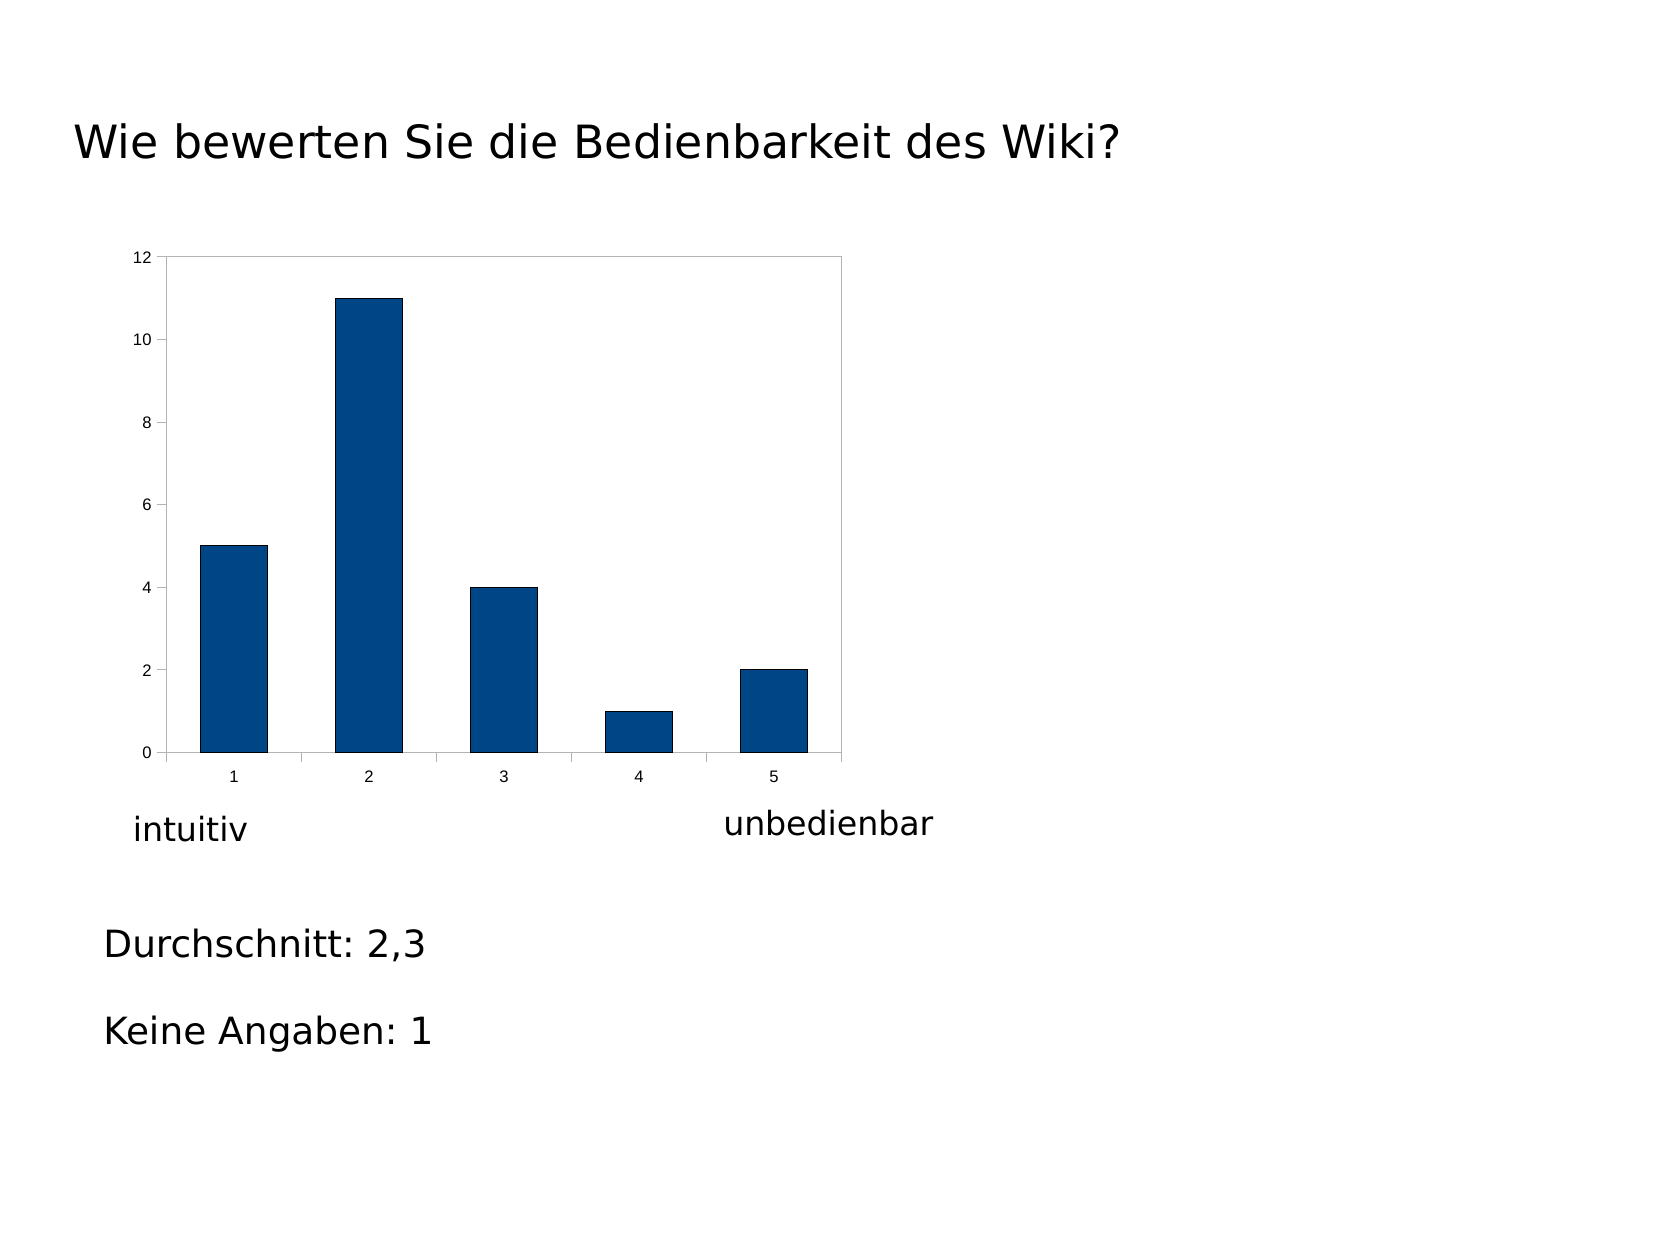

Wie bewerten Sie die Bedienbarkeit des Wiki?
### Chart
| Category | Zeile 88 |
|---|---|
| 1 | 5.0 |
| 2 | 11.0 |
| 3 | 4.0 |
| 4 | 1.0 |
| 5 | 2.0 |unbedienbar
intuitiv
Durchschnitt: 2,3
Keine Angaben: 1